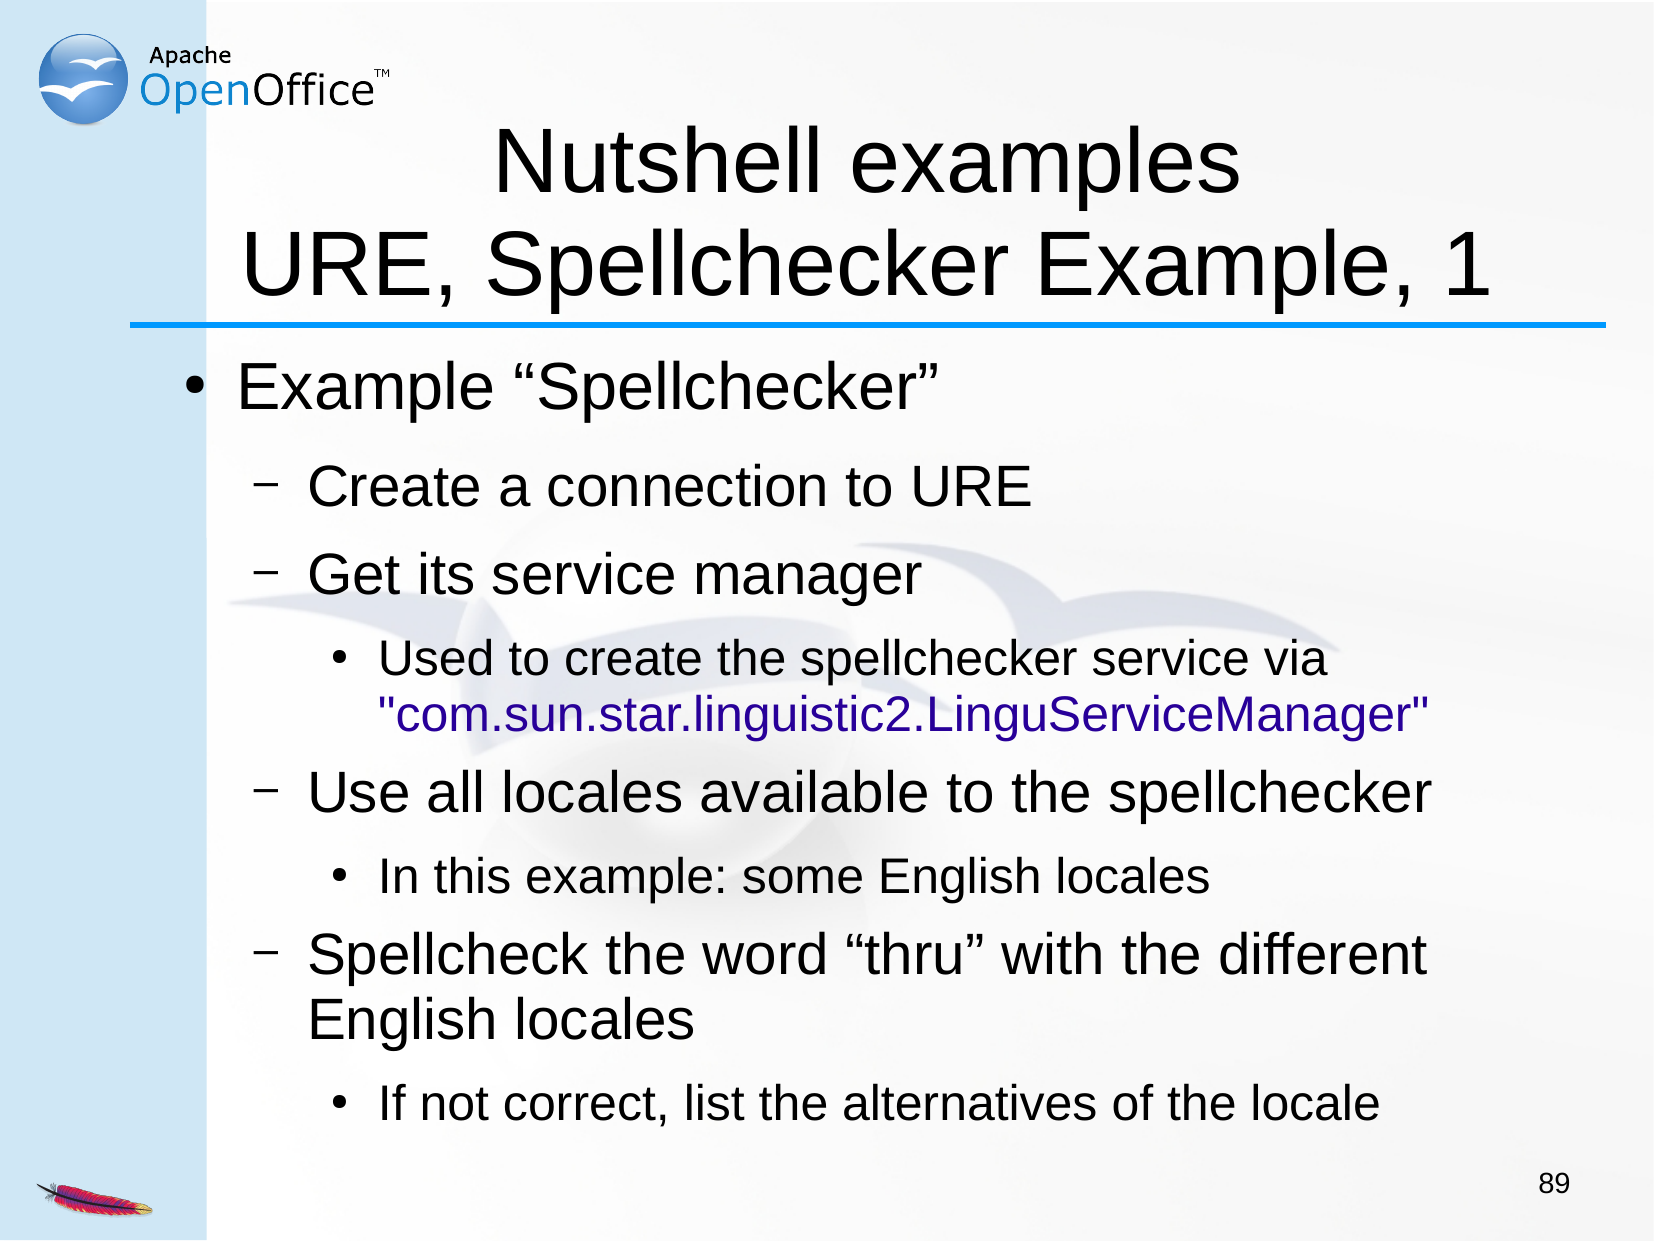

# Nutshell examples URE, Spellchecker Example, 1
Example “Spellchecker”
Create a connection to URE
Get its service manager
Used to create the spellchecker service via "com.sun.star.linguistic2.LinguServiceManager"
Use all locales available to the spellchecker
In this example: some English locales
Spellcheck the word “thru” with the different English locales
If not correct, list the alternatives of the locale
89